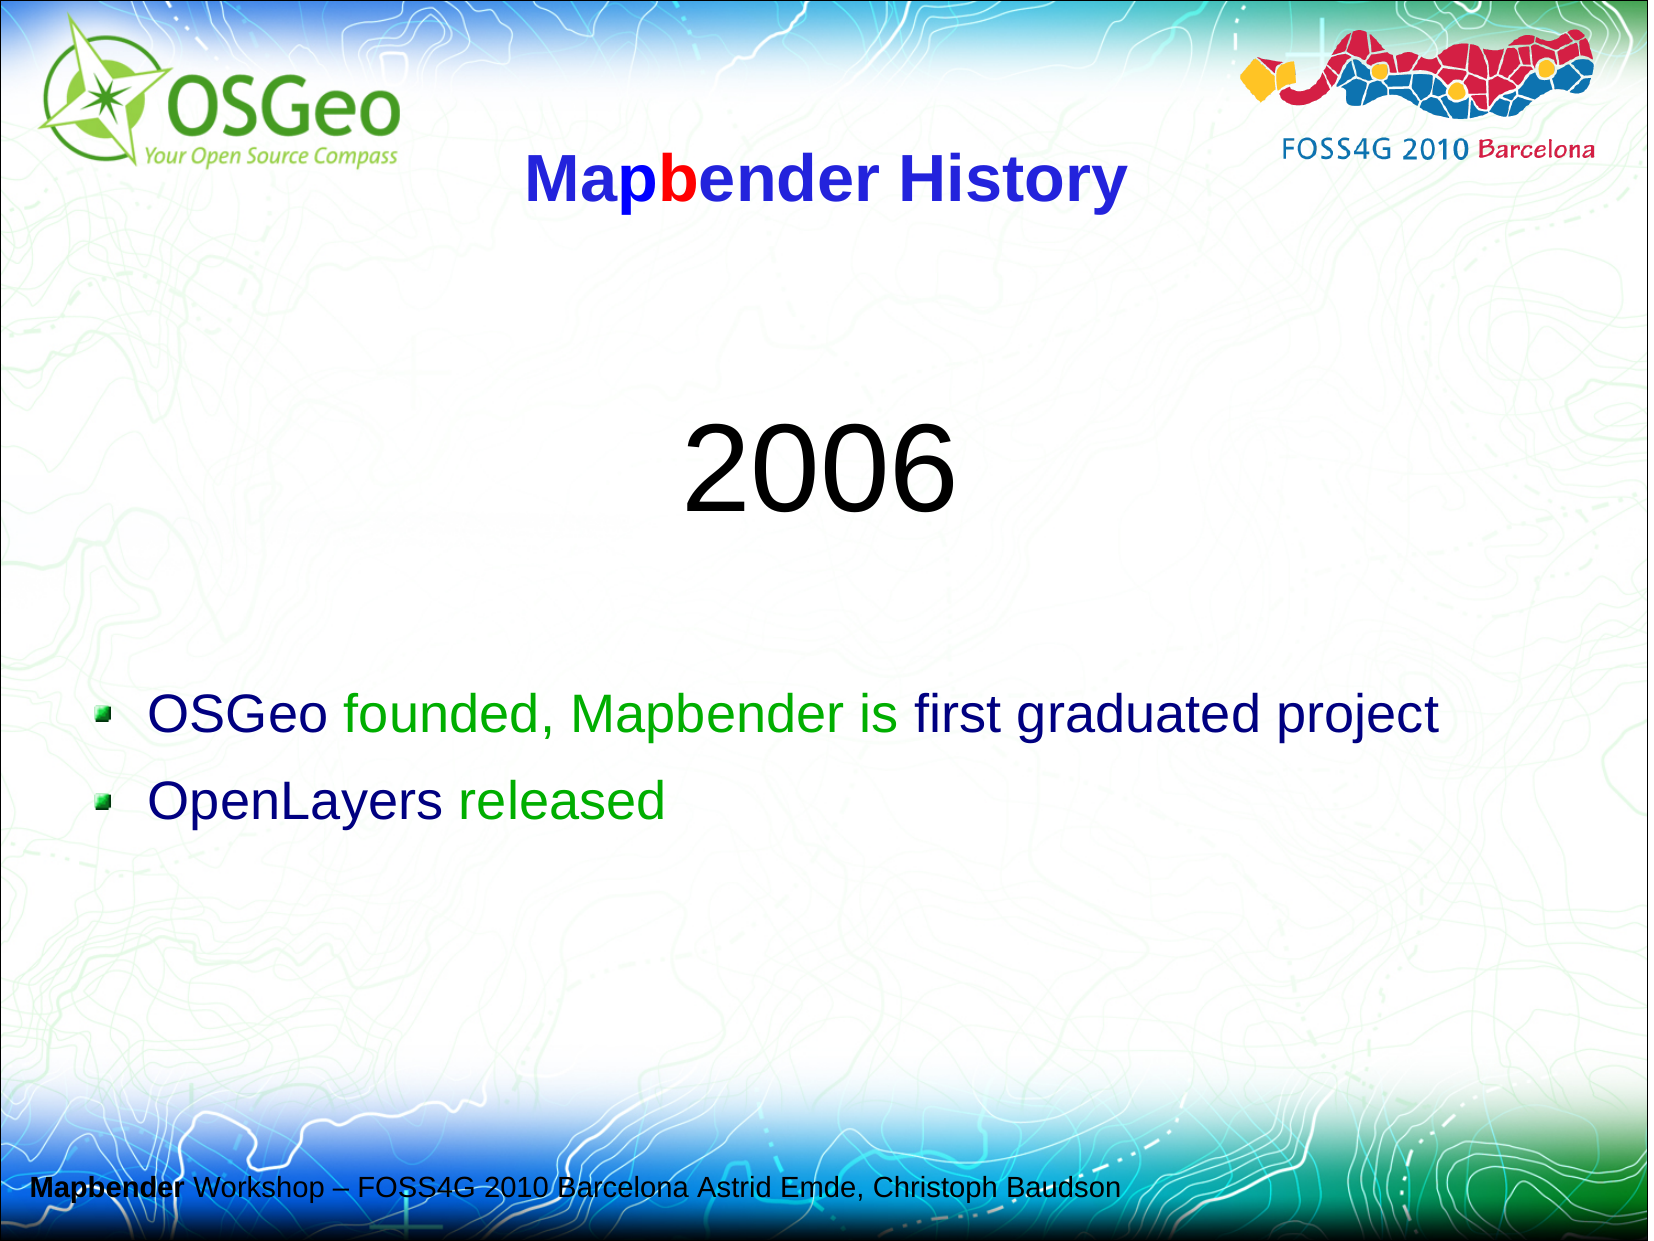

# Mapbender History
2006
OSGeo founded, Mapbender is first graduated project
OpenLayers released